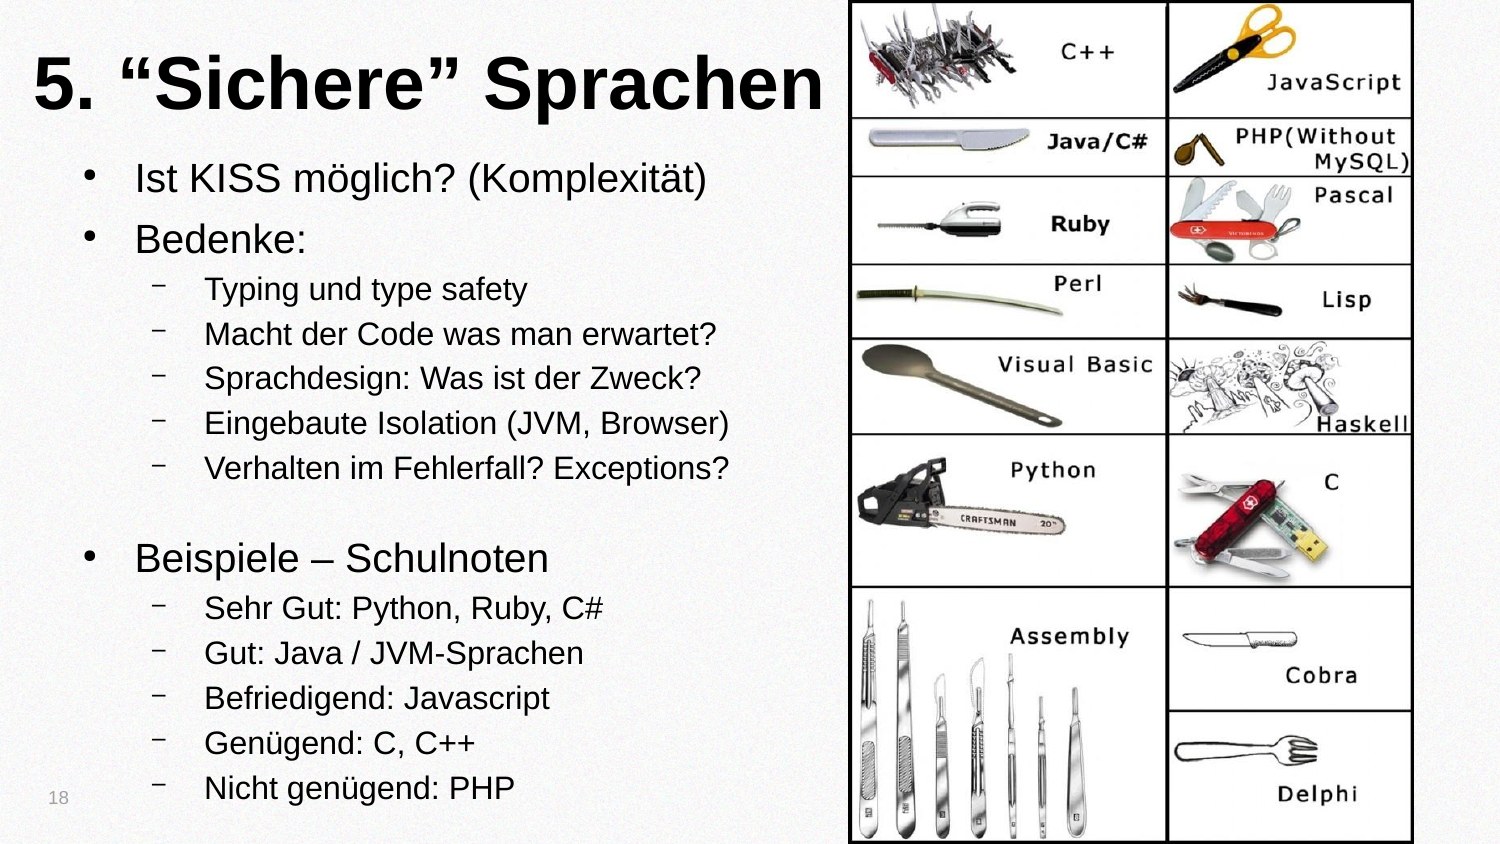

5. “Sichere” Sprachen
# Ist KISS möglich? (Komplexität)
Bedenke:
Typing und type safety
Macht der Code was man erwartet?
Sprachdesign: Was ist der Zweck?
Eingebaute Isolation (JVM, Browser)
Verhalten im Fehlerfall? Exceptions?
Beispiele – Schulnoten
Sehr Gut: Python, Ruby, C#
Gut: Java / JVM-Sprachen
Befriedigend: Javascript
Genügend: C, C++
Nicht genügend: PHP